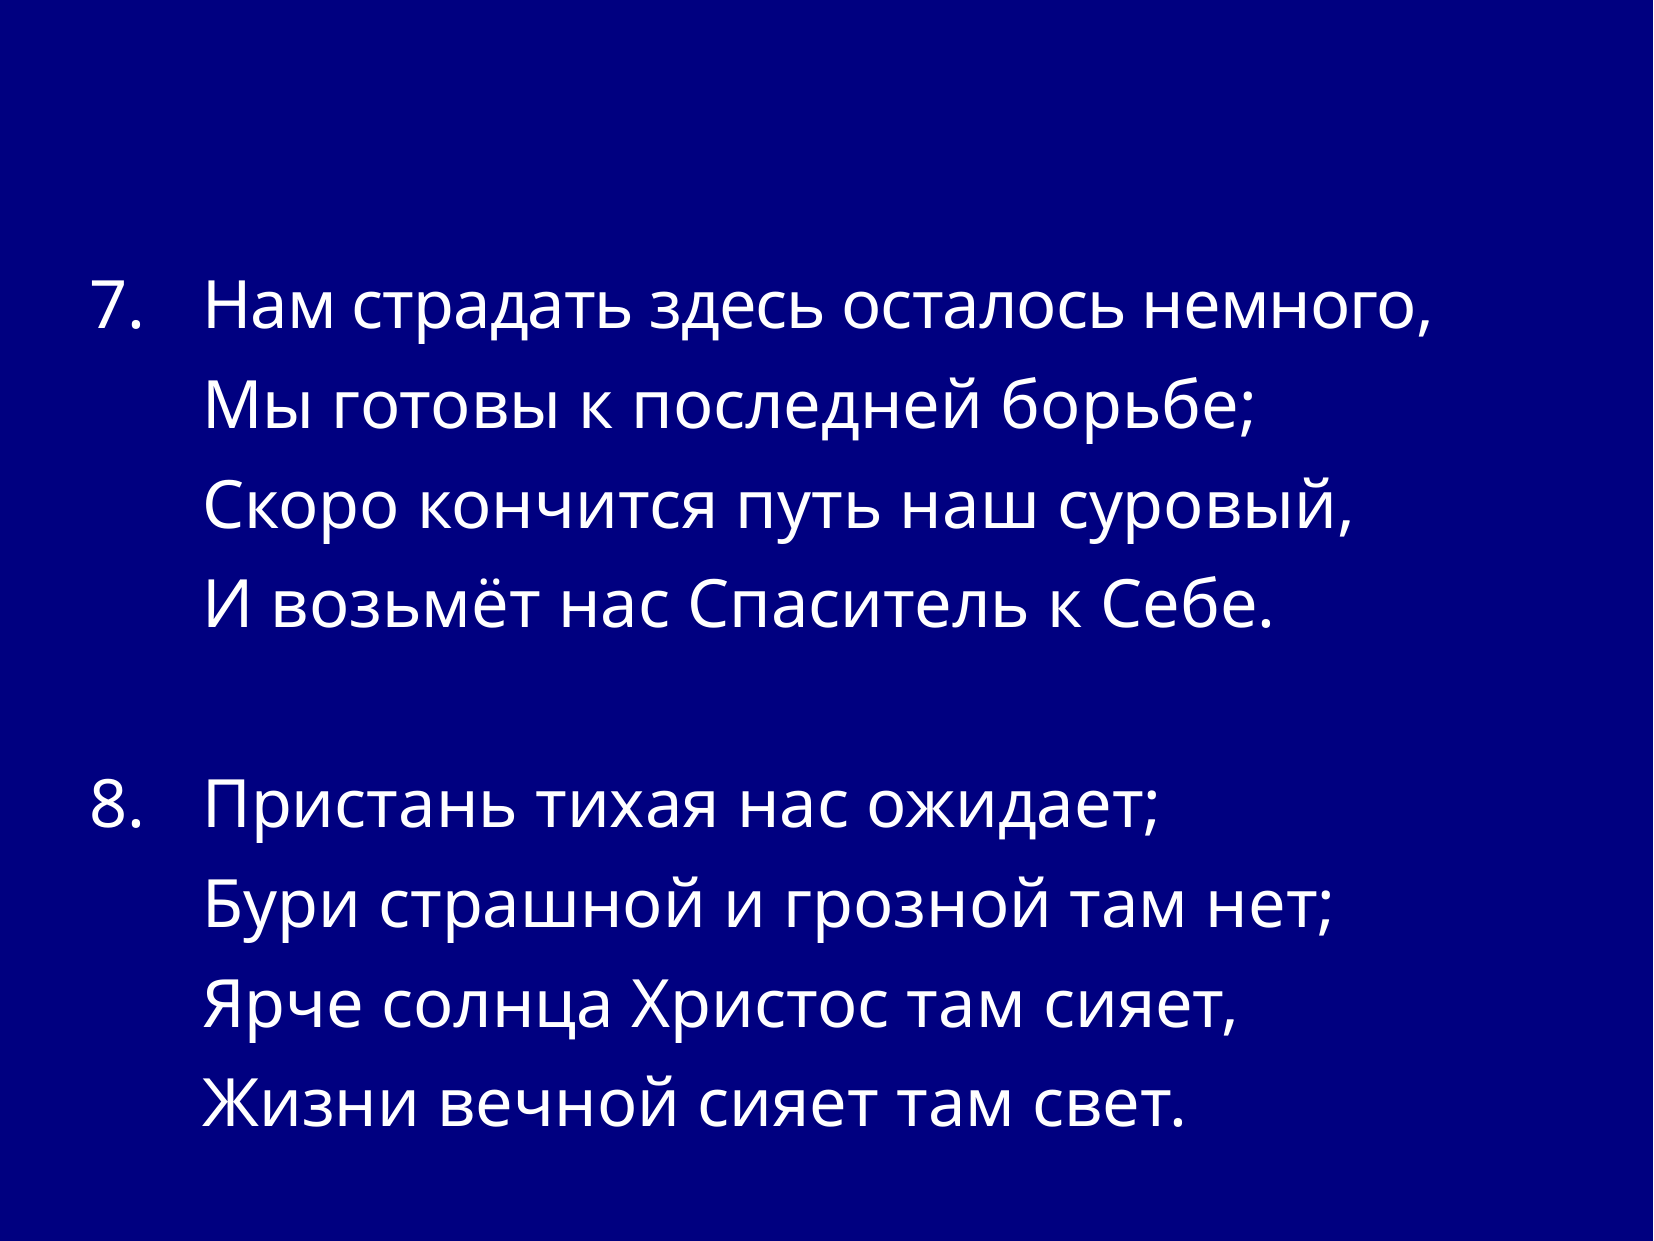

7.	Нам страдать здесь осталось немного,
	Мы готовы к последней борьбе;
	Скоро кончится путь наш суровый,
	И возьмёт нас Спаситель к Себе.
8.	Пристань тихая нас ожидает;
	Бури страшной и грозной там нет;
	Ярче солнца Христос там сияет,
	Жизни вечной сияет там свет.